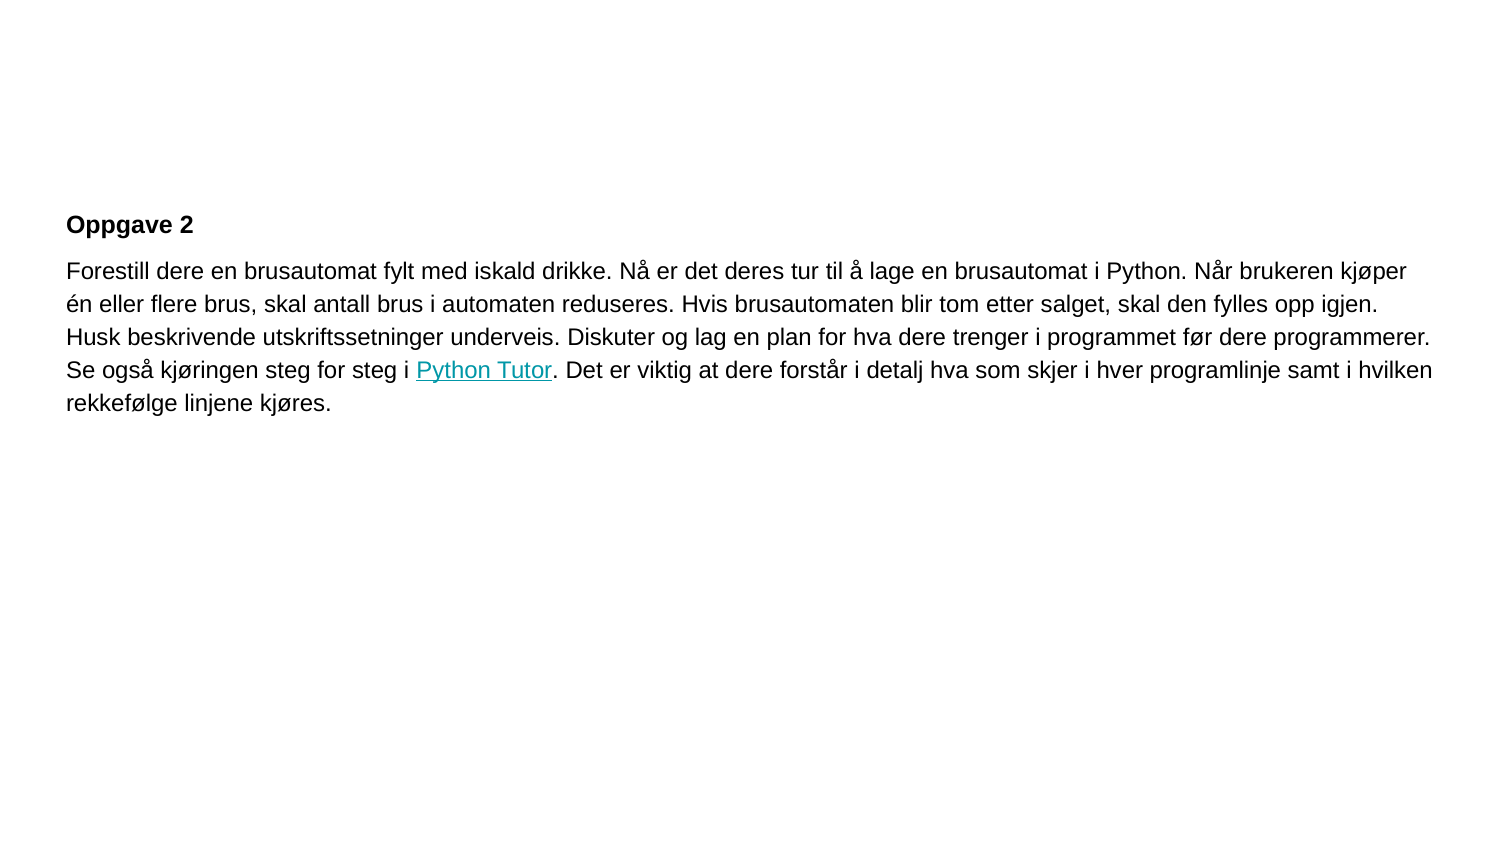

#
Oppgave 2
Forestill dere en brusautomat fylt med iskald drikke. Nå er det deres tur til å lage en brusautomat i Python. Når brukeren kjøper én eller flere brus, skal antall brus i automaten reduseres. Hvis brusautomaten blir tom etter salget, skal den fylles opp igjen. Husk beskrivende utskriftssetninger underveis. Diskuter og lag en plan for hva dere trenger i programmet før dere programmerer. Se også kjøringen steg for steg i Python Tutor. Det er viktig at dere forstår i detalj hva som skjer i hver programlinje samt i hvilken rekkefølge linjene kjøres.